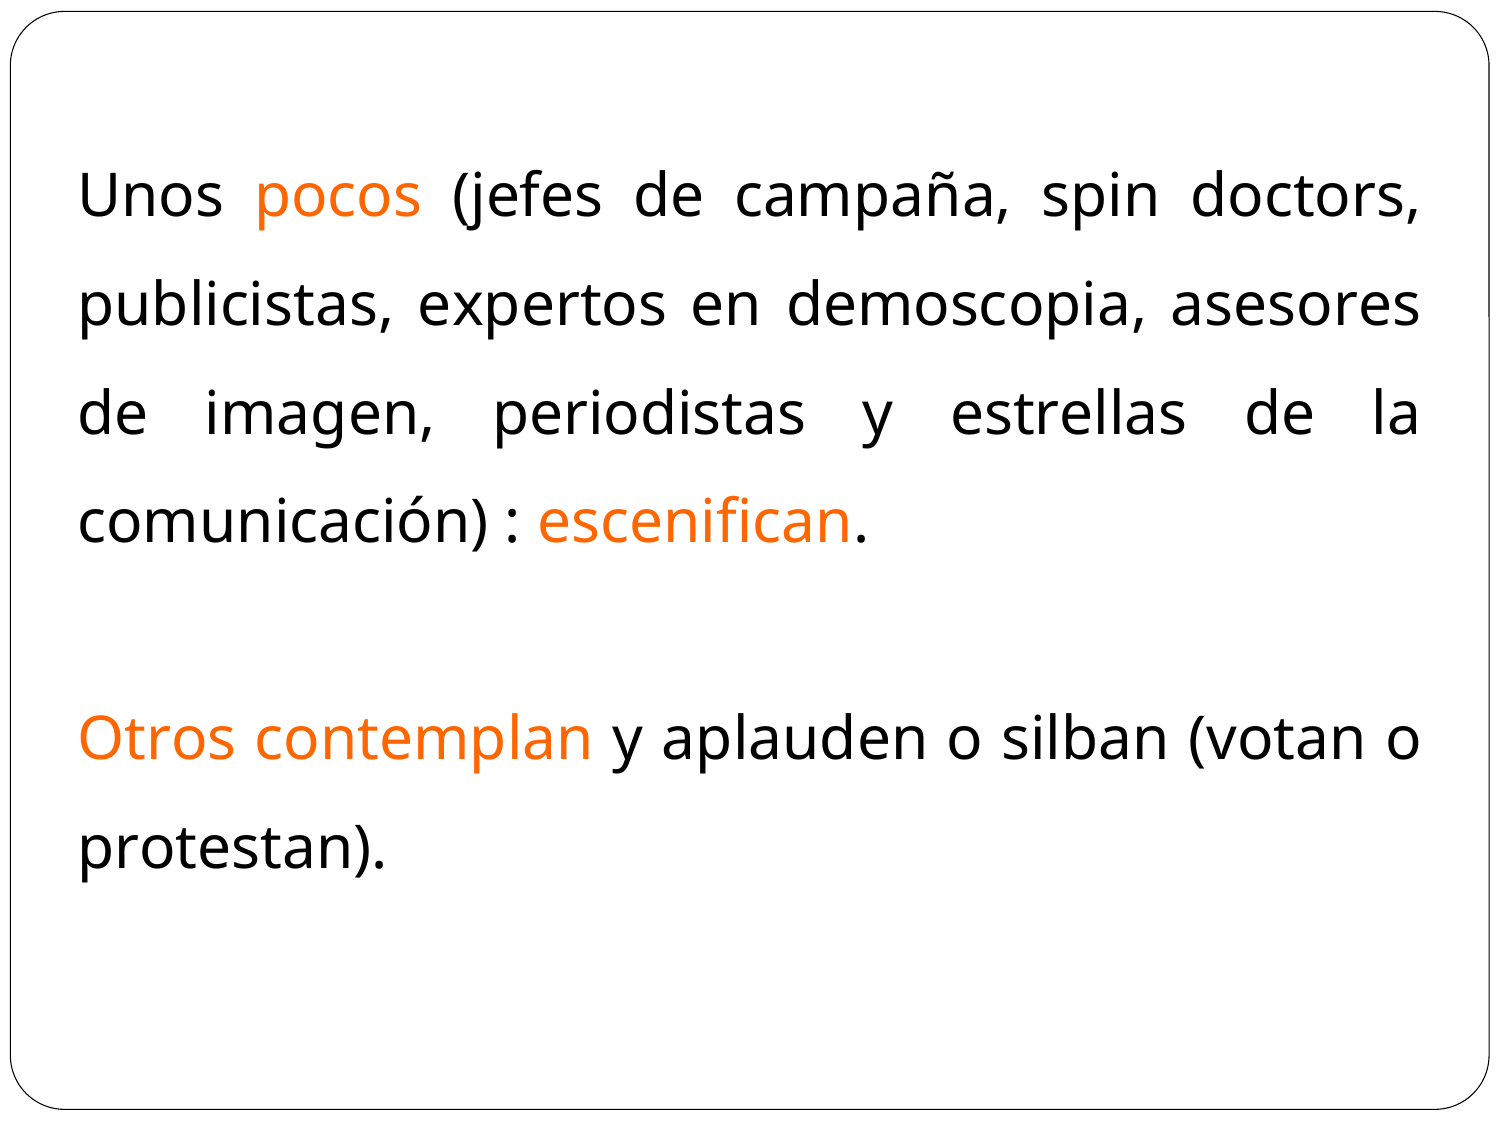

#
Unos pocos (jefes de campaña, spin doctors, publicistas, expertos en demoscopia, asesores de imagen, periodistas y estrellas de la comunicación) : escenifican.
Otros contemplan y aplauden o silban (votan o protestan).